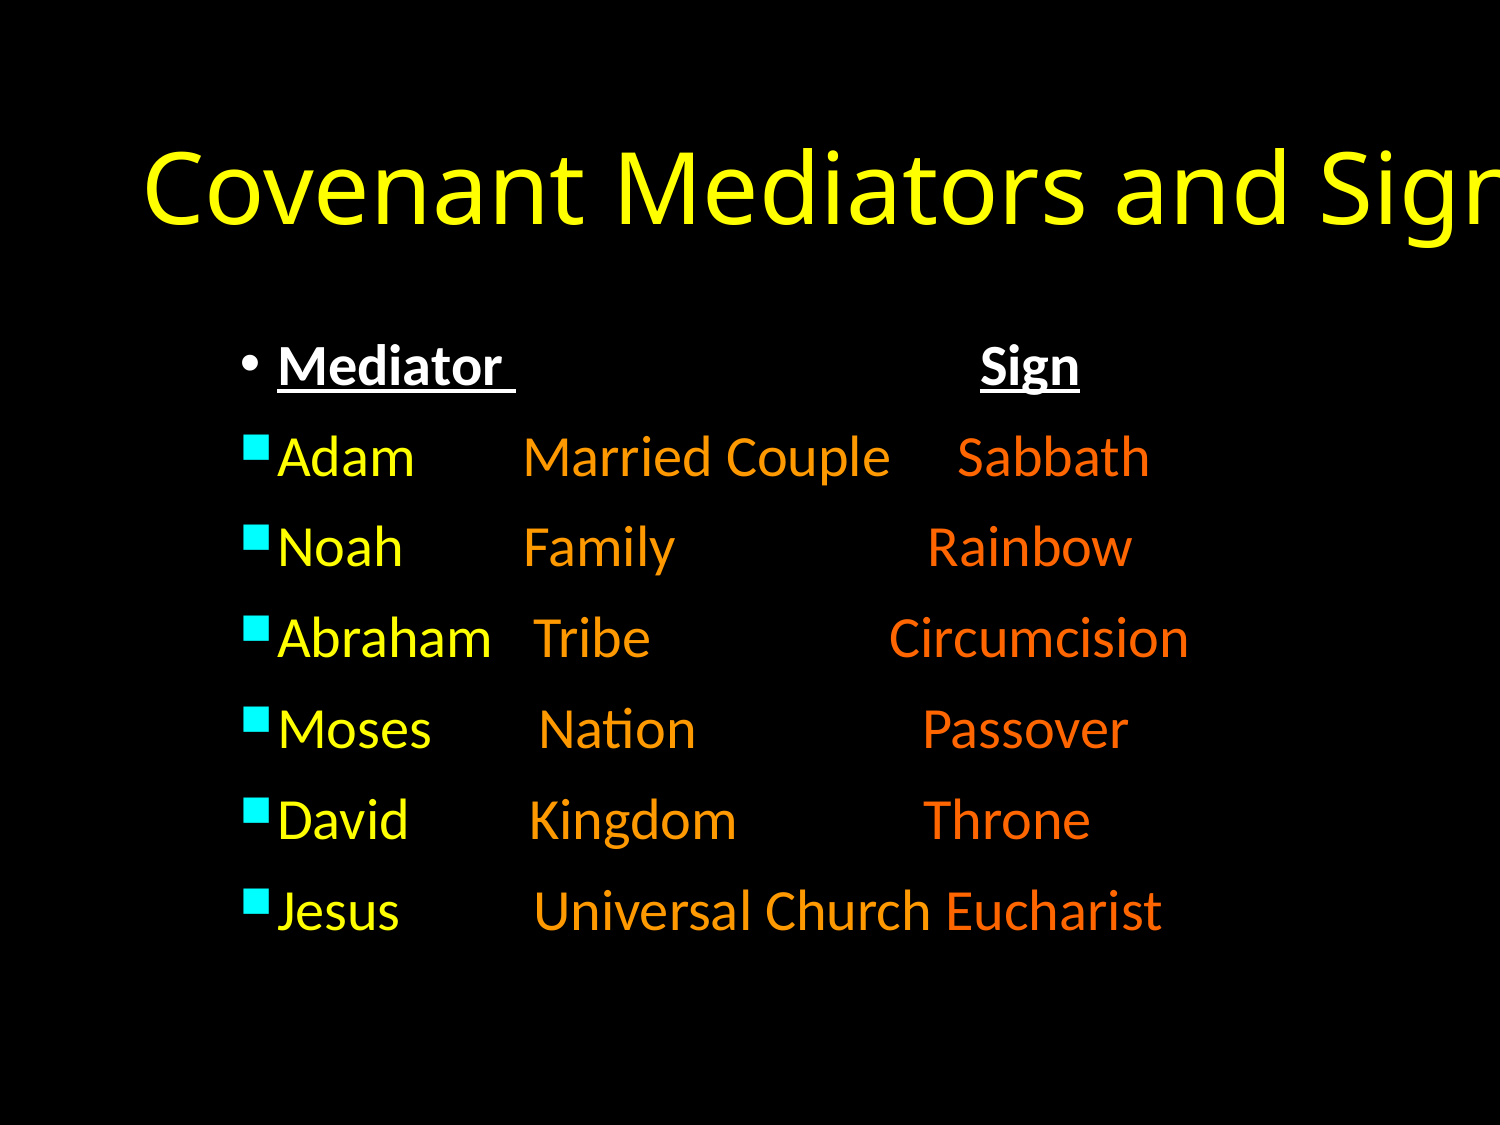

# Covenant Mediators and Signs
Mediator Sign
Adam Married Couple Sabbath
Noah Family Rainbow
Abraham Tribe Circumcision
Moses Nation Passover
David Kingdom Throne
Jesus Universal Church Eucharist